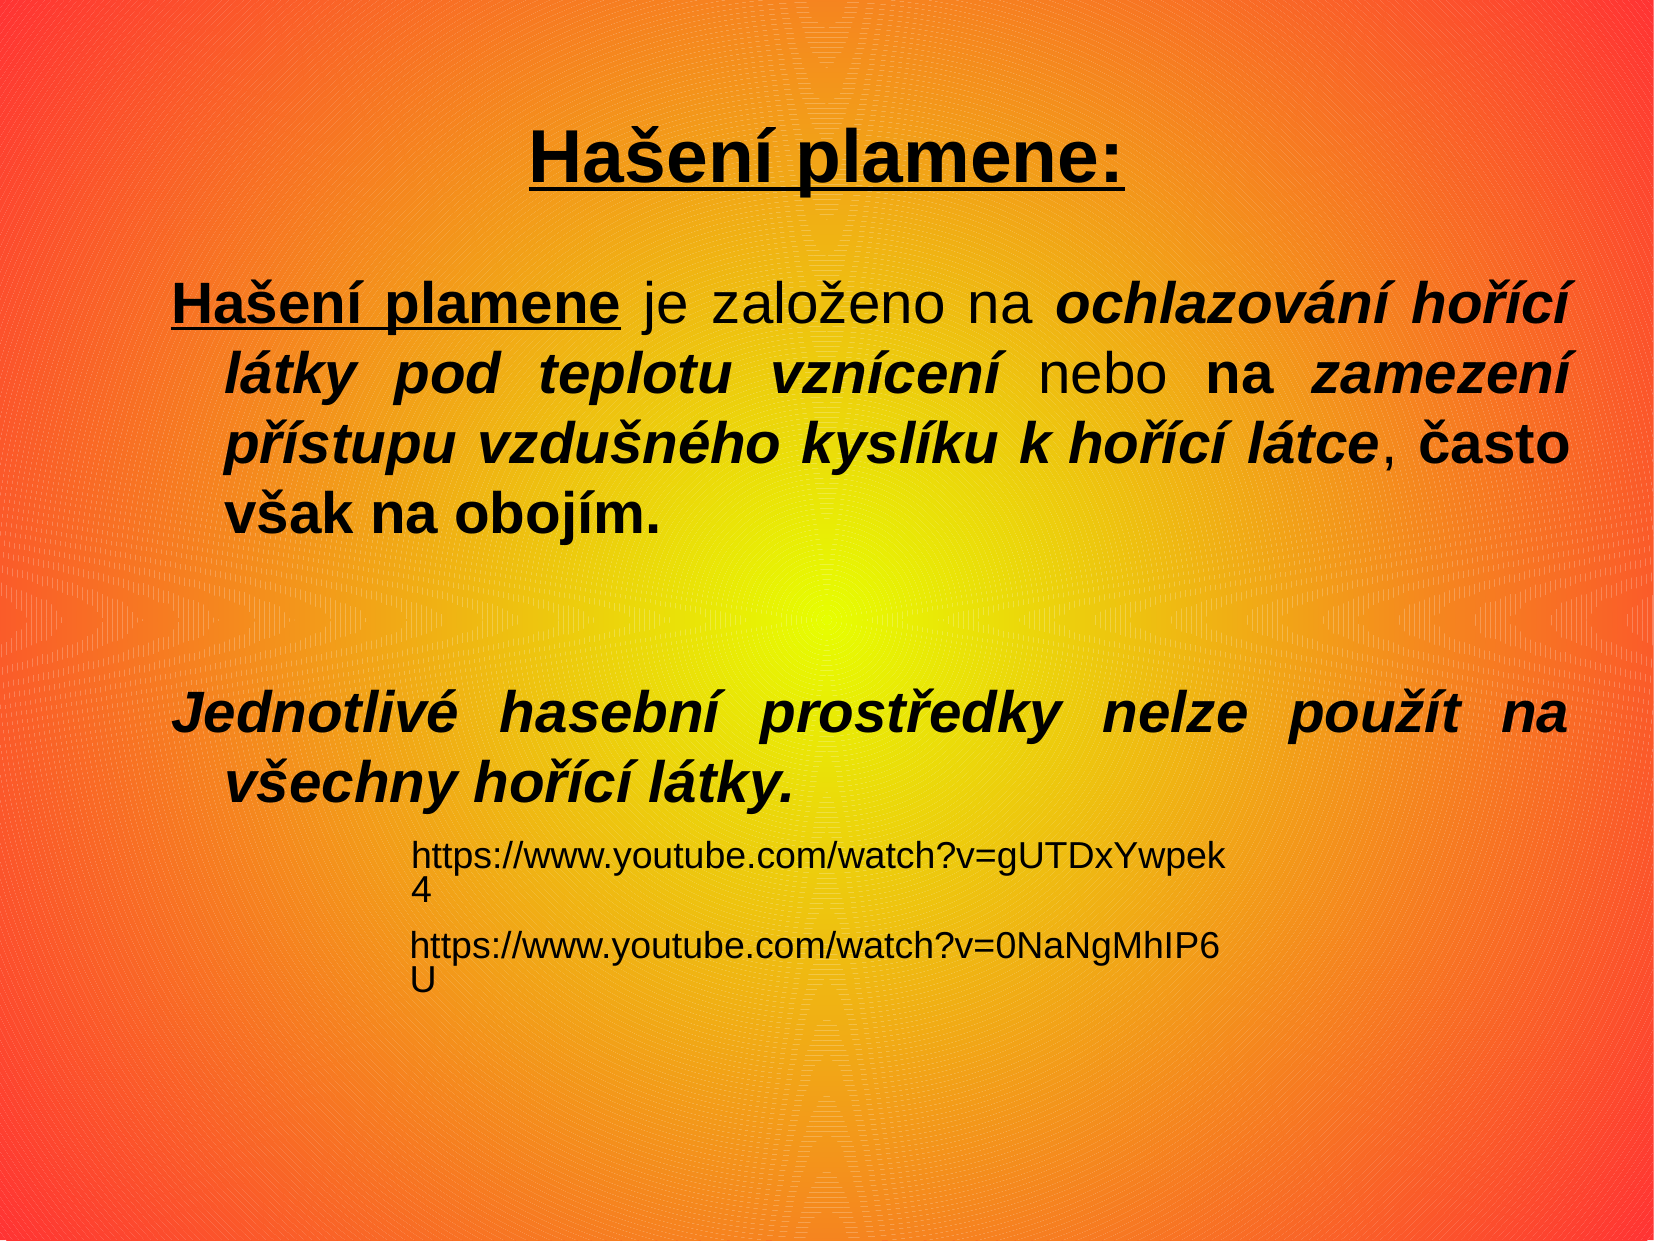

# Hašení plamene:
Hašení plamene je založeno na ochlazování hořící látky pod teplotu vznícení nebo na zamezení přístupu vzdušného kyslíku k hořící látce, často však na obojím.
Jednotlivé hasební prostředky nelze použít na všechny hořící látky.
https://www.youtube.com/watch?v=gUTDxYwpek4
https://www.youtube.com/watch?v=0NaNgMhIP6U